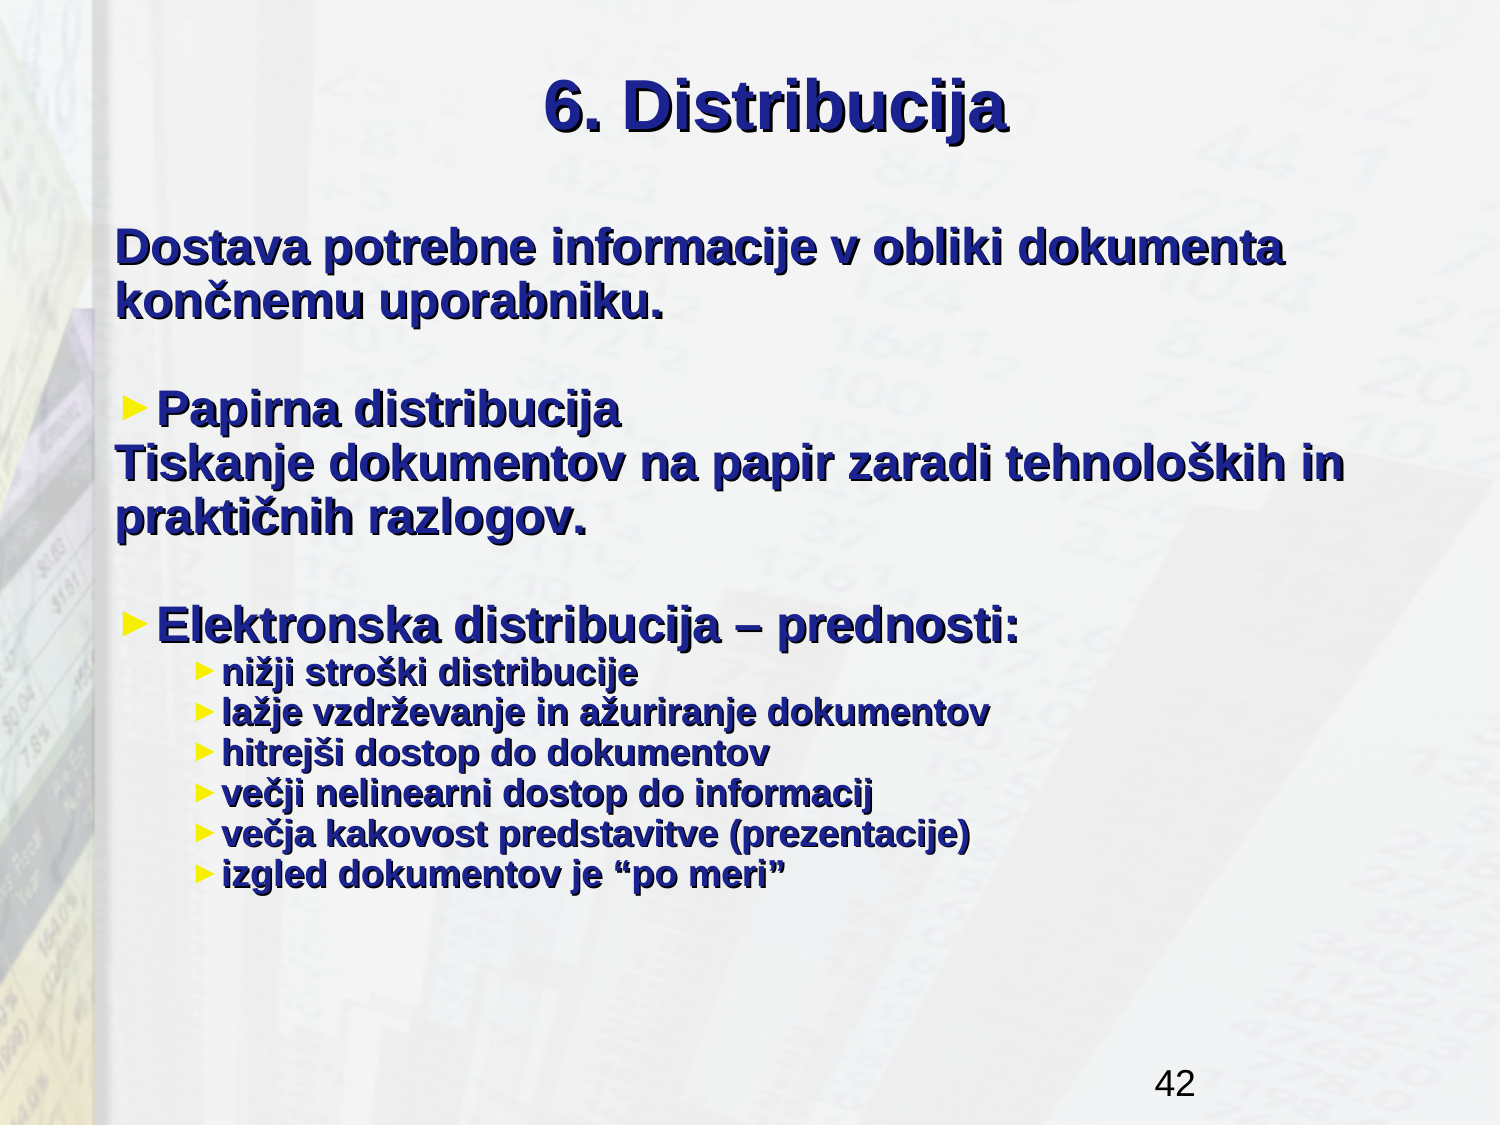

# 6. Distribucija
Dostava potrebne informacije v obliki dokumenta končnemu uporabniku.
Papirna distribucija
Tiskanje dokumentov na papir zaradi tehnoloških in praktičnih razlogov.
Elektronska distribucija – prednosti:
nižji stroški distribucije
lažje vzdrževanje in ažuriranje dokumentov
hitrejši dostop do dokumentov
večji nelinearni dostop do informacij
večja kakovost predstavitve (prezentacije)
izgled dokumentov je “po meri”
42